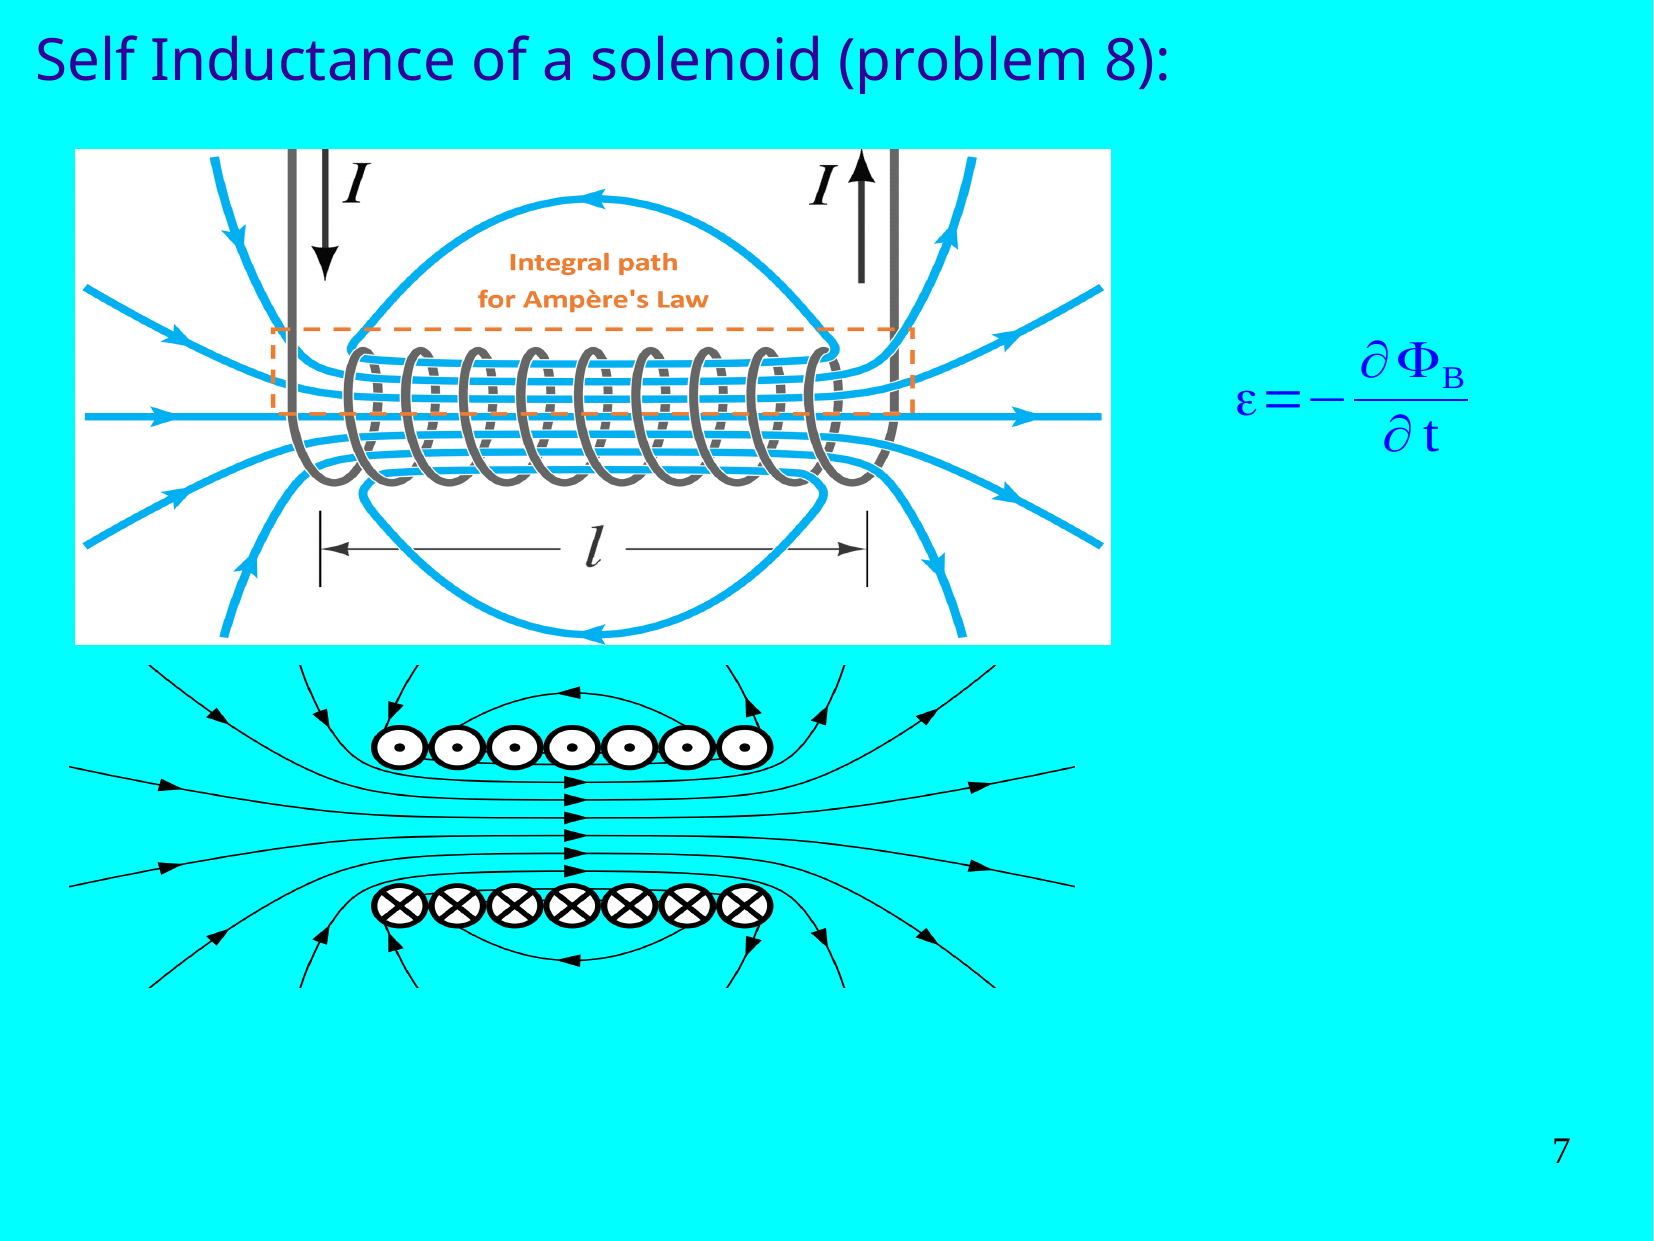

Self Inductance of a solenoid (problem 8):
7